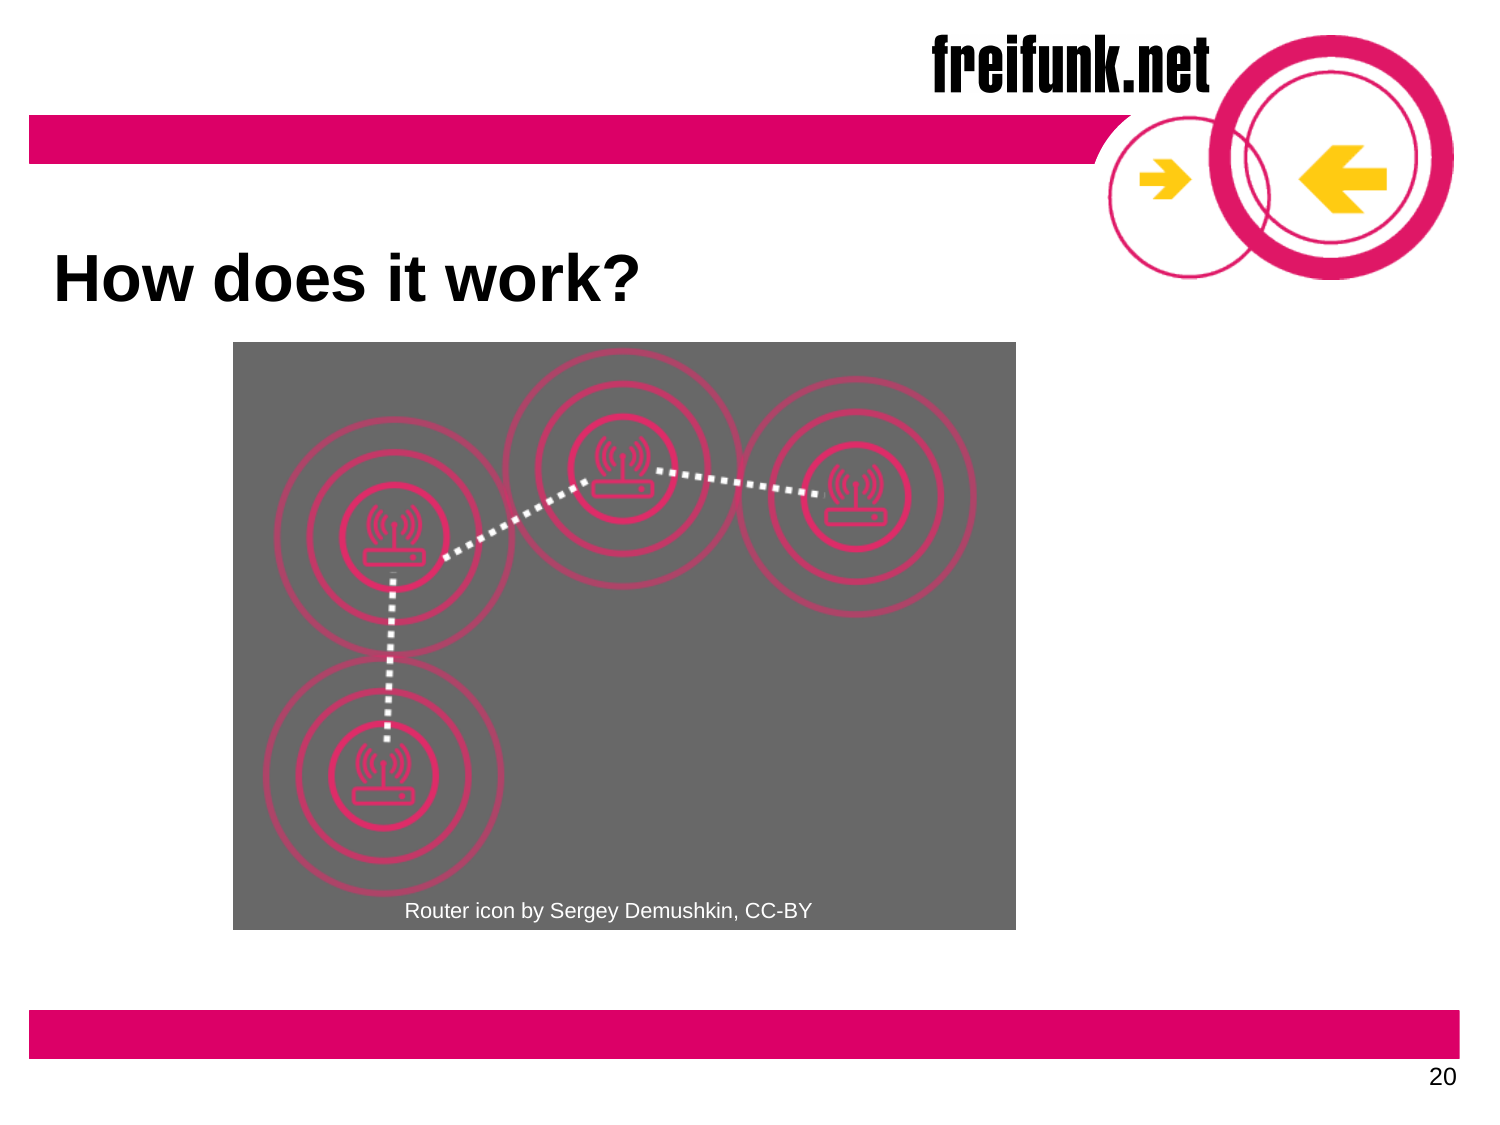

How does it work?
Router icon by Sergey Demushkin, CC-BY
20